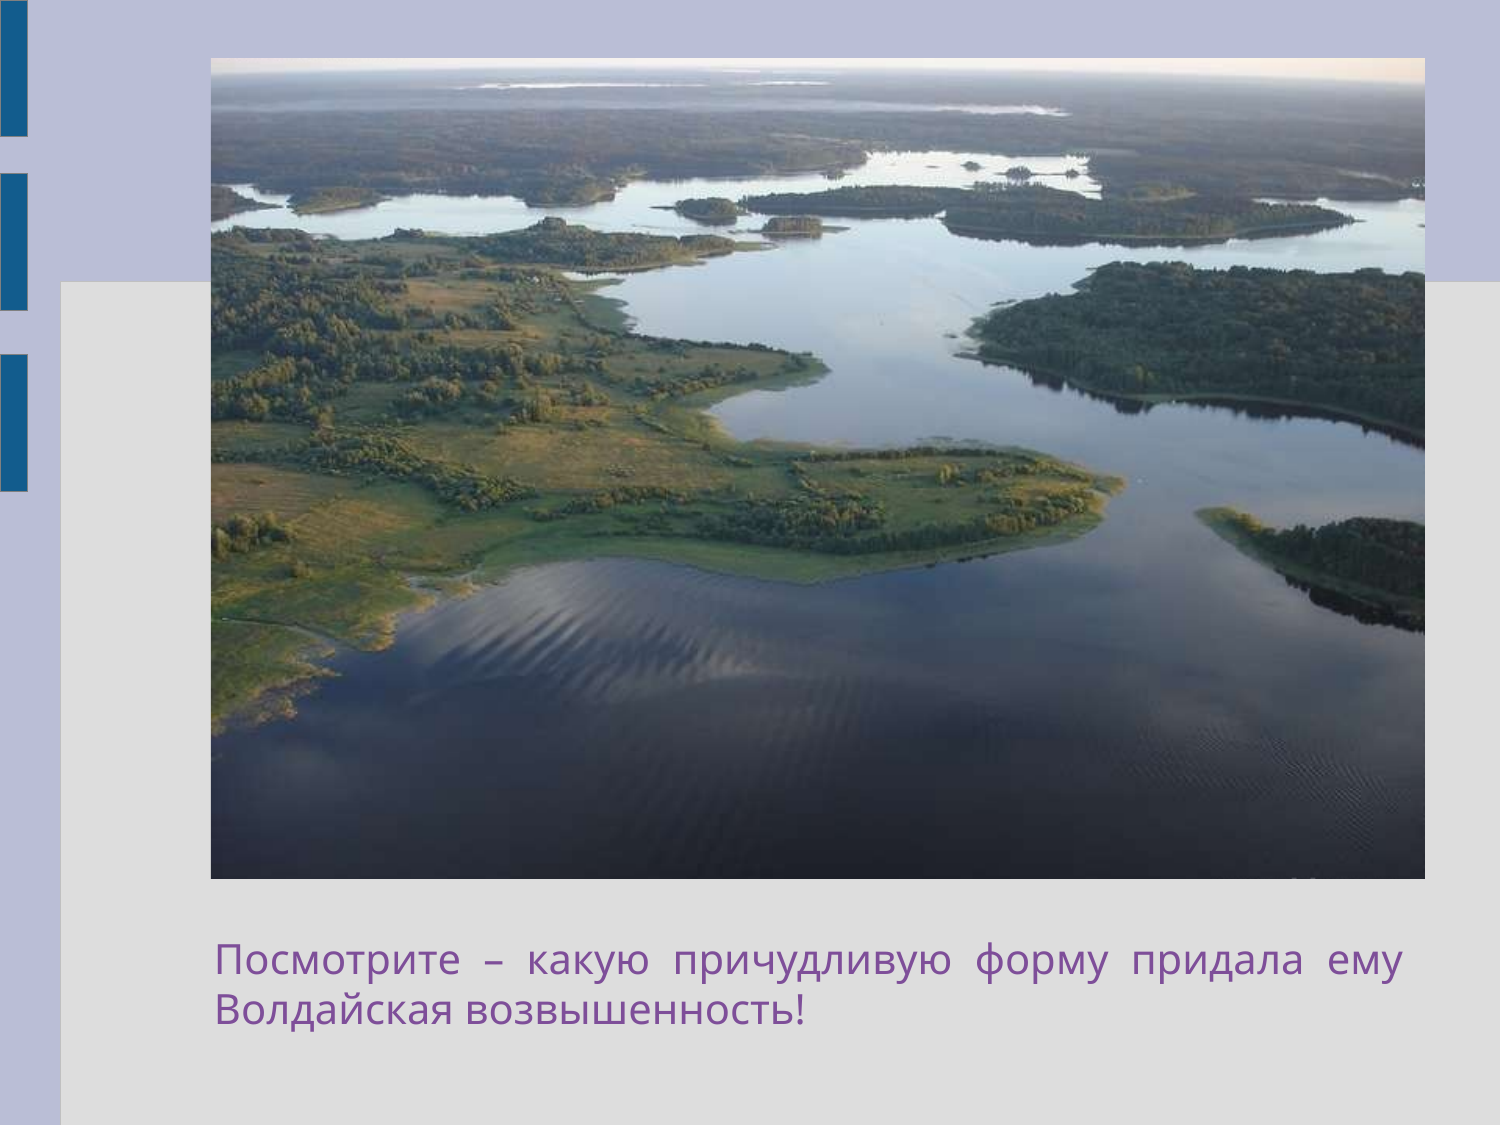

Посмотрите – какую причудливую форму придала ему Волдайская возвышенность!